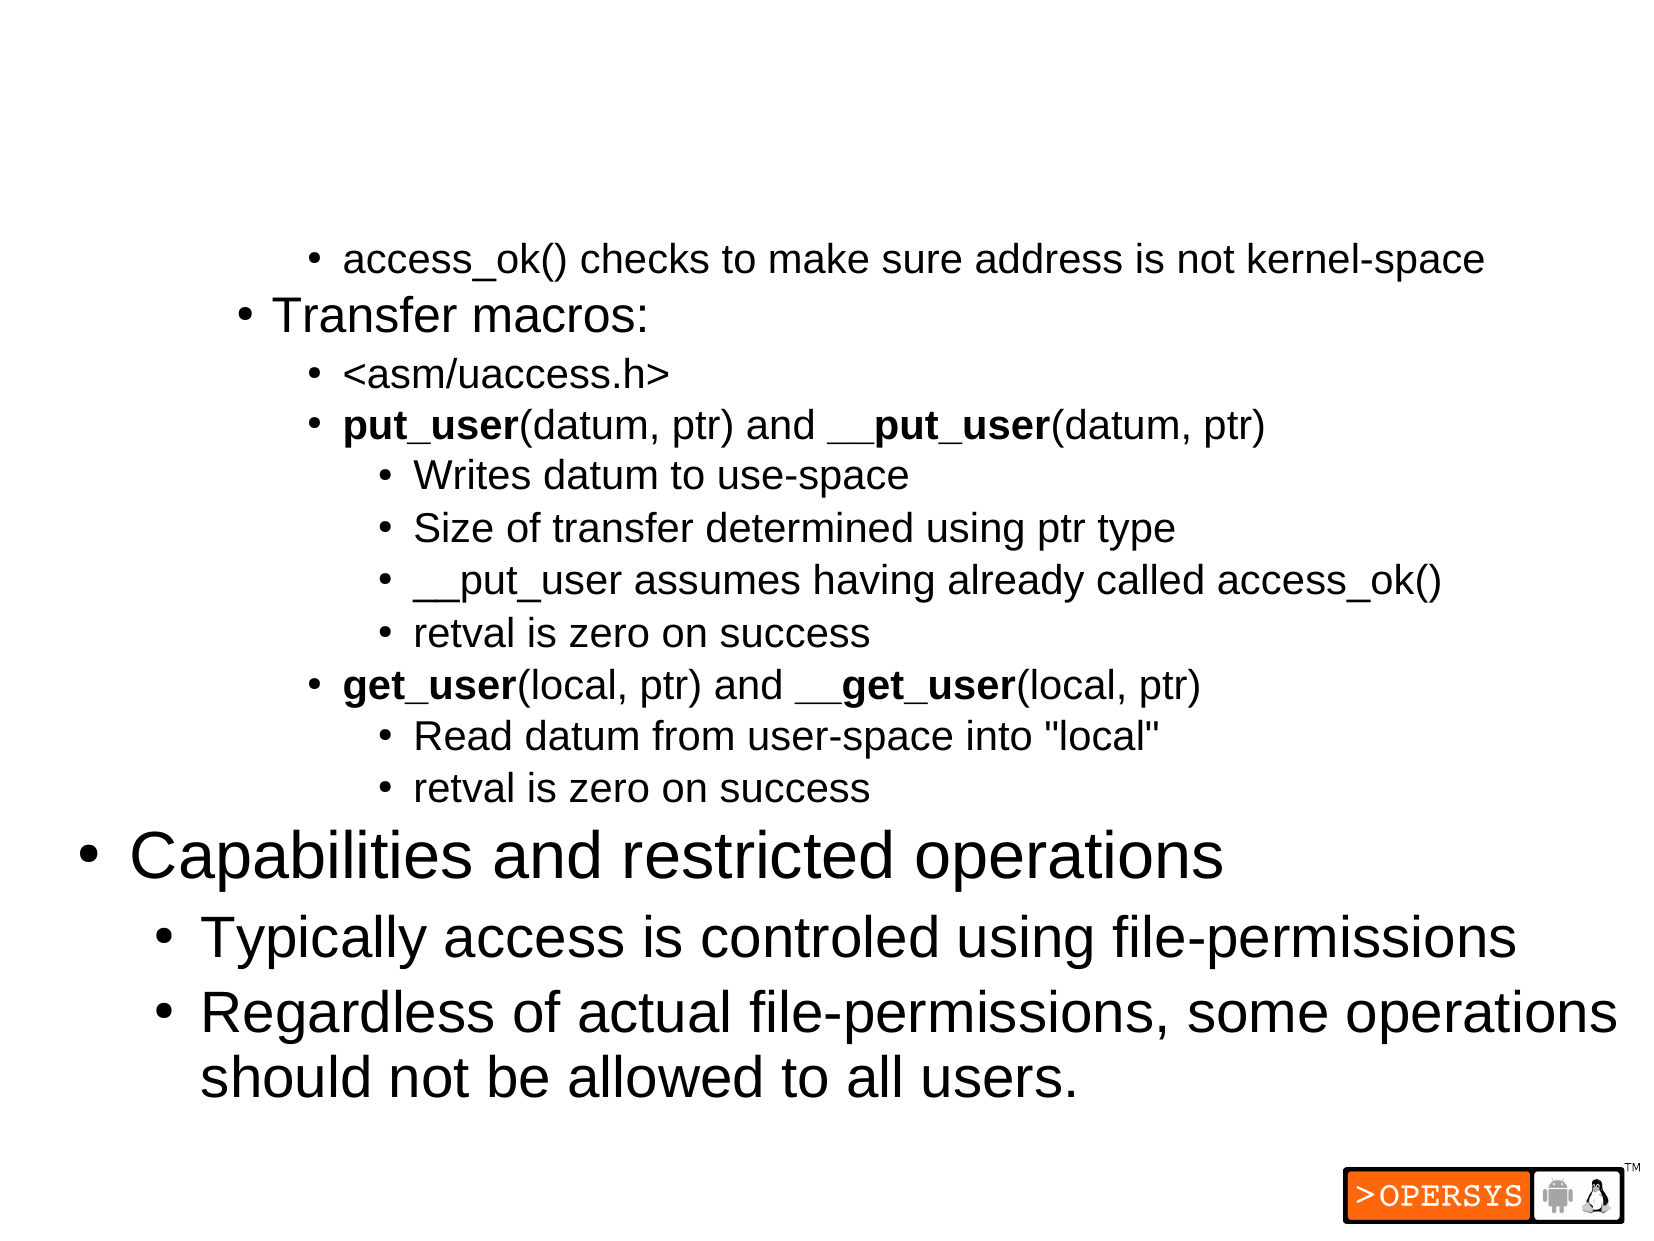

# access_ok() checks to make sure address is not kernel-space
Transfer macros:
<asm/uaccess.h>
put_user(datum, ptr) and __put_user(datum, ptr)
Writes datum to use-space
Size of transfer determined using ptr type
__put_user assumes having already called access_ok()
retval is zero on success
get_user(local, ptr) and __get_user(local, ptr)
Read datum from user-space into "local"
retval is zero on success
Capabilities and restricted operations
Typically access is controled using file-permissions
Regardless of actual file-permissions, some operations should not be allowed to all users.